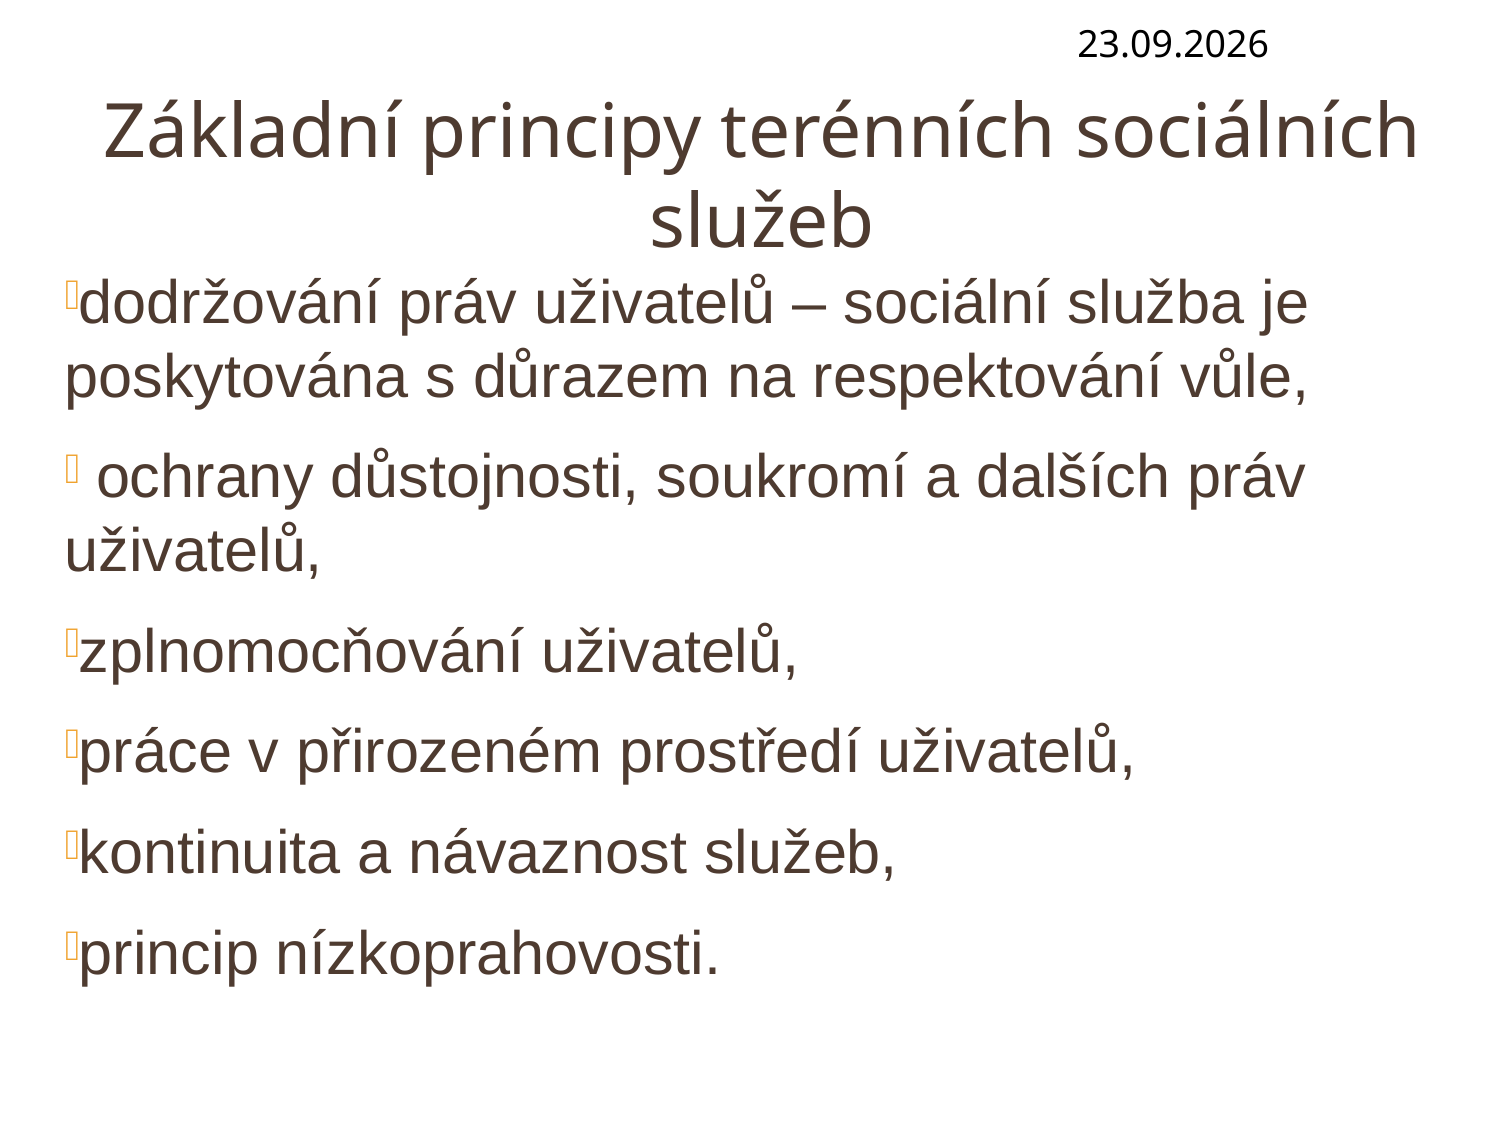

# Základní principy terénních sociálních služeb
dodržování práv uživatelů – sociální služba je poskytována s důrazem na respektování vůle,
 ochrany důstojnosti, soukromí a dalších práv uživatelů,
zplnomocňování uživatelů,
práce v přirozeném prostředí uživatelů,
kontinuita a návaznost služeb,
princip nízkoprahovosti.